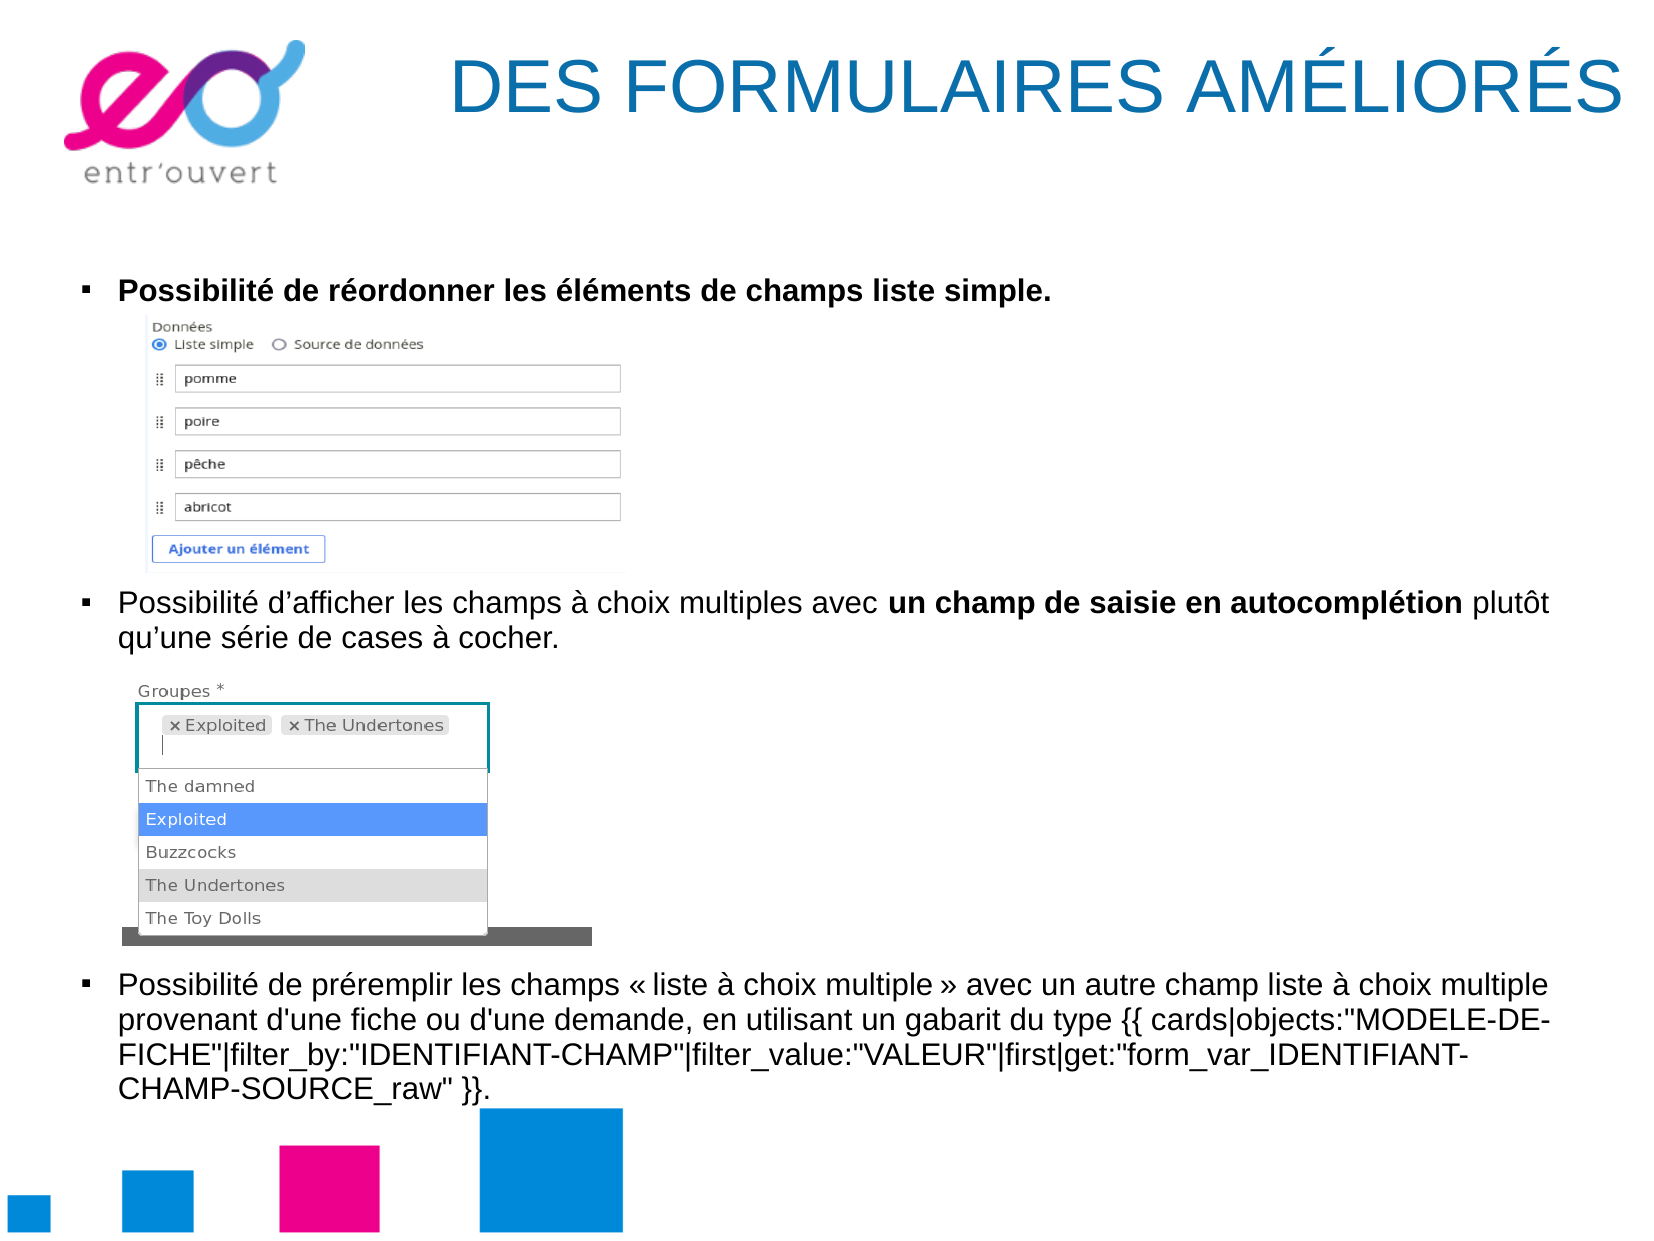

# DES FORMULAIRES AMÉLIORÉS
Possibilité de réordonner les éléments de champs liste simple.
Possibilité d’afficher les champs à choix multiples avec un champ de saisie en autocomplétion plutôt qu’une série de cases à cocher.
Possibilité de préremplir les champs « liste à choix multiple » avec un autre champ liste à choix multiple provenant d'une fiche ou d'une demande, en utilisant un gabarit du type {{ cards|objects:"MODELE-DE-FICHE"|filter_by:"IDENTIFIANT-CHAMP"|filter_value:"VALEUR"|first|get:"form_var_IDENTIFIANT-CHAMP-SOURCE_raw" }}.